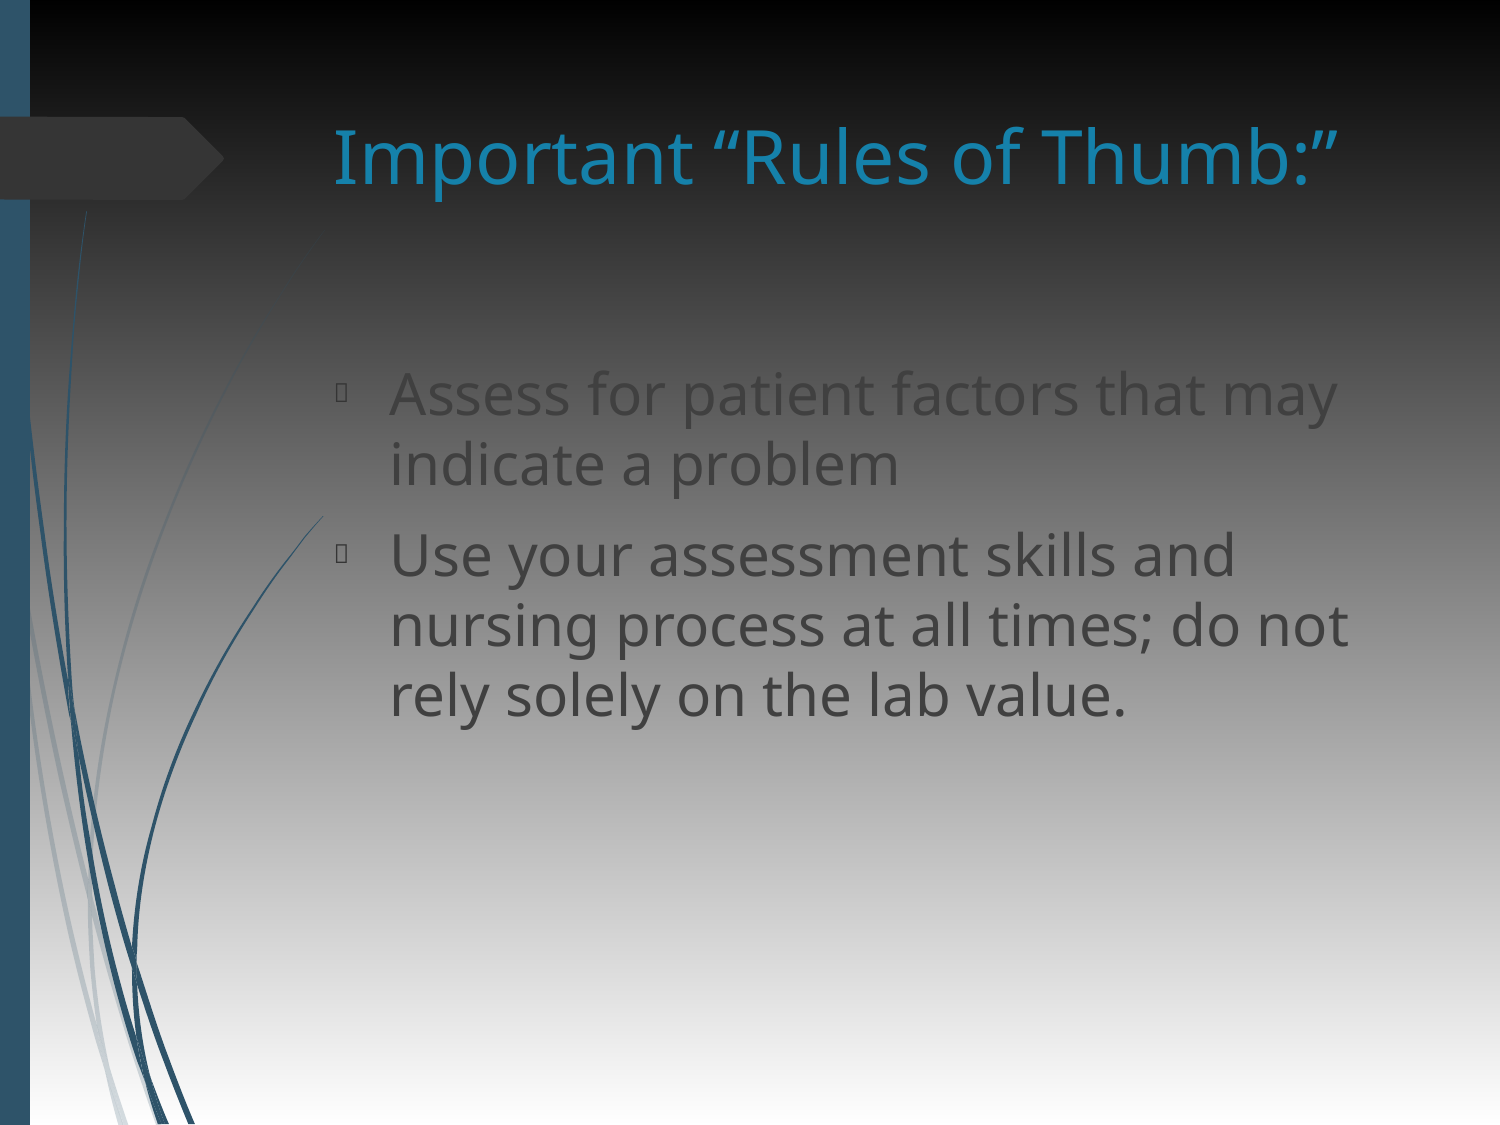

# Important “Rules of Thumb:”
Assess for patient factors that may indicate a problem
Use your assessment skills and nursing process at all times; do not rely solely on the lab value.